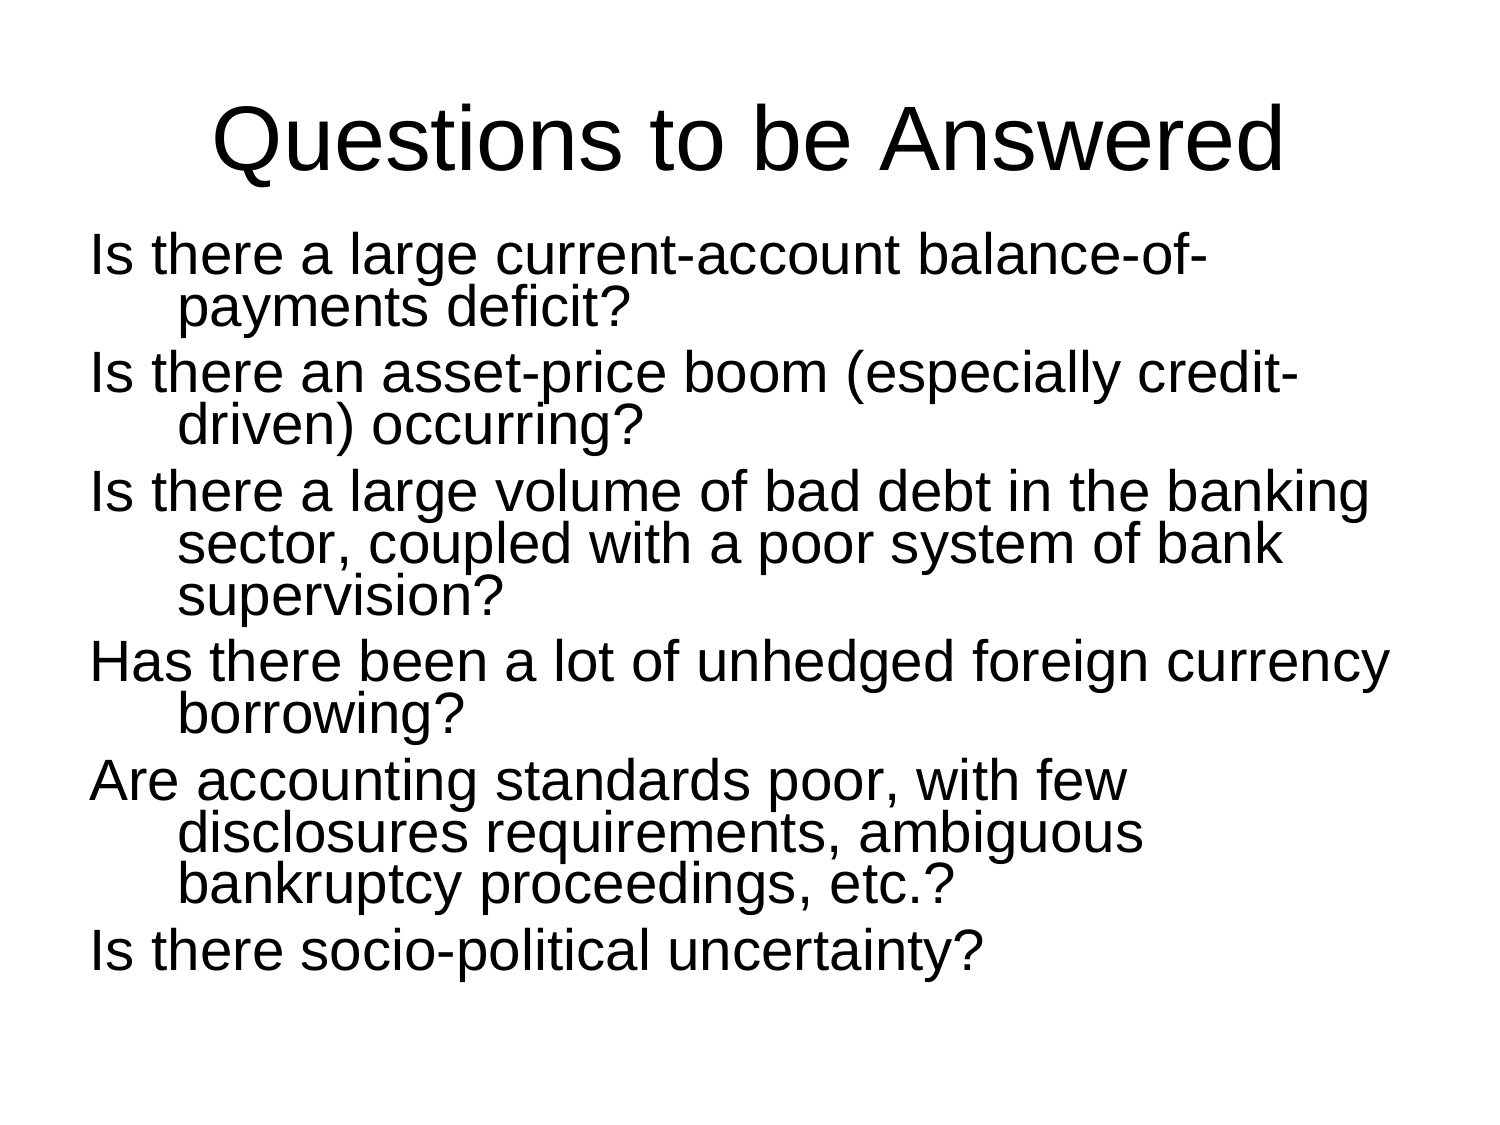

# Questions to be Answered
Is there a large current-account balance-of-payments deficit?
Is there an asset-price boom (especially credit-driven) occurring?
Is there a large volume of bad debt in the banking sector, coupled with a poor system of bank supervision?
Has there been a lot of unhedged foreign currency borrowing?
Are accounting standards poor, with few disclosures requirements, ambiguous bankruptcy proceedings, etc.?
Is there socio-political uncertainty?